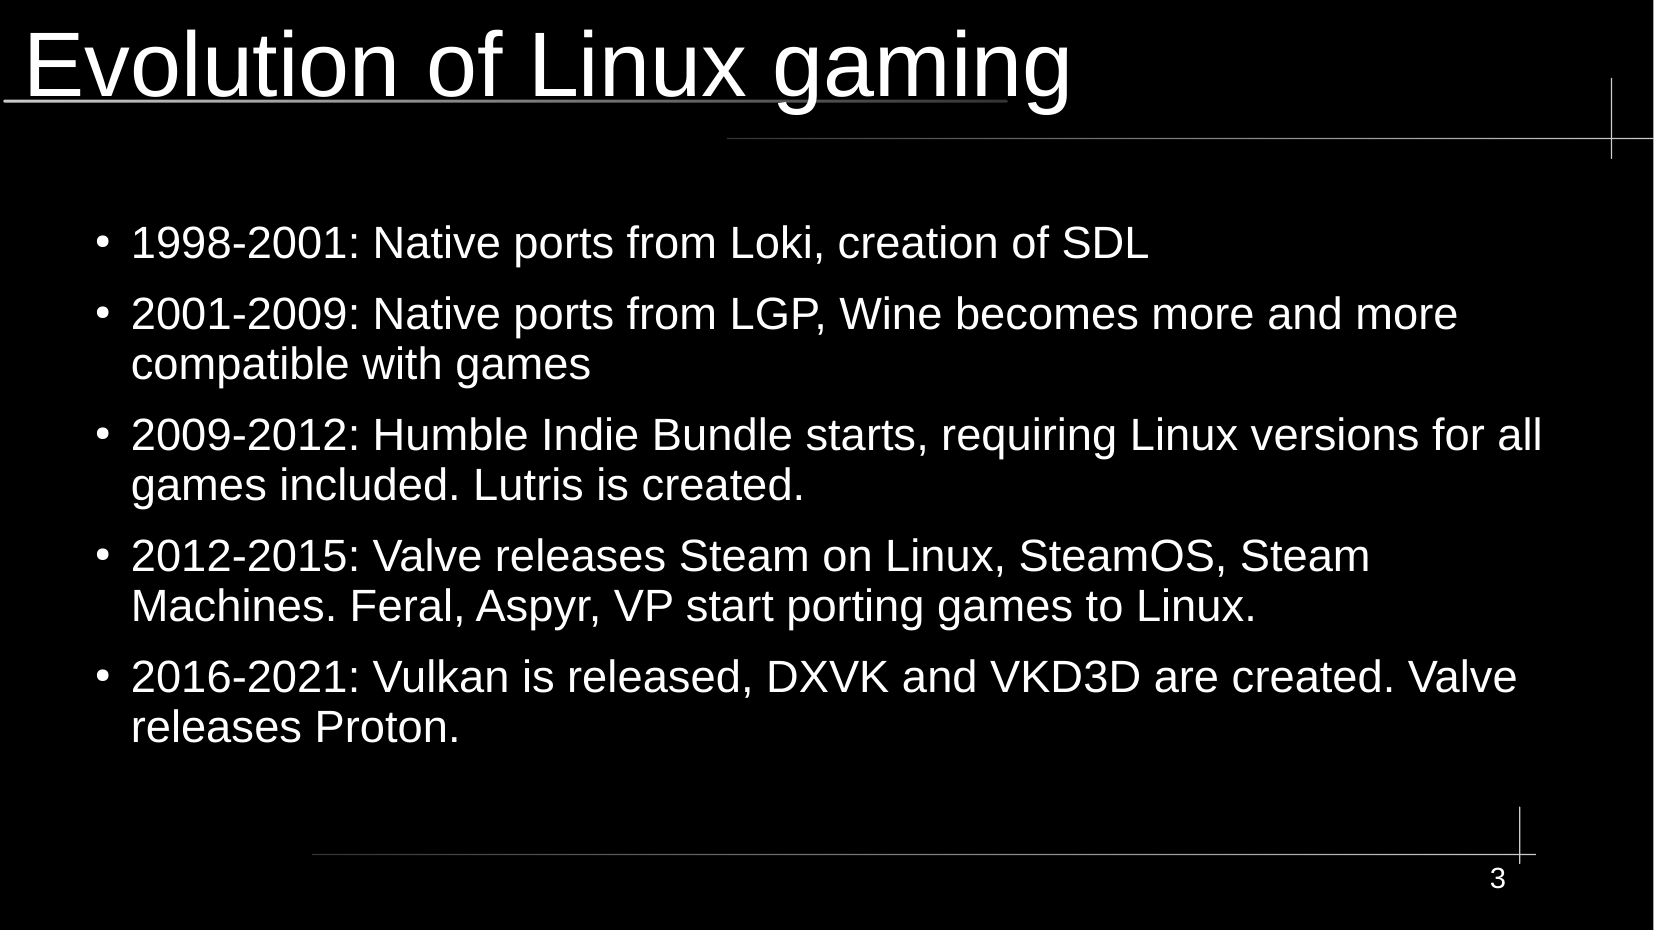

# Evolution of Linux gaming
1998-2001: Native ports from Loki, creation of SDL
2001-2009: Native ports from LGP, Wine becomes more and more compatible with games
2009-2012: Humble Indie Bundle starts, requiring Linux versions for all games included. Lutris is created.
2012-2015: Valve releases Steam on Linux, SteamOS, Steam Machines. Feral, Aspyr, VP start porting games to Linux.
2016-2021: Vulkan is released, DXVK and VKD3D are created. Valve releases Proton.
3